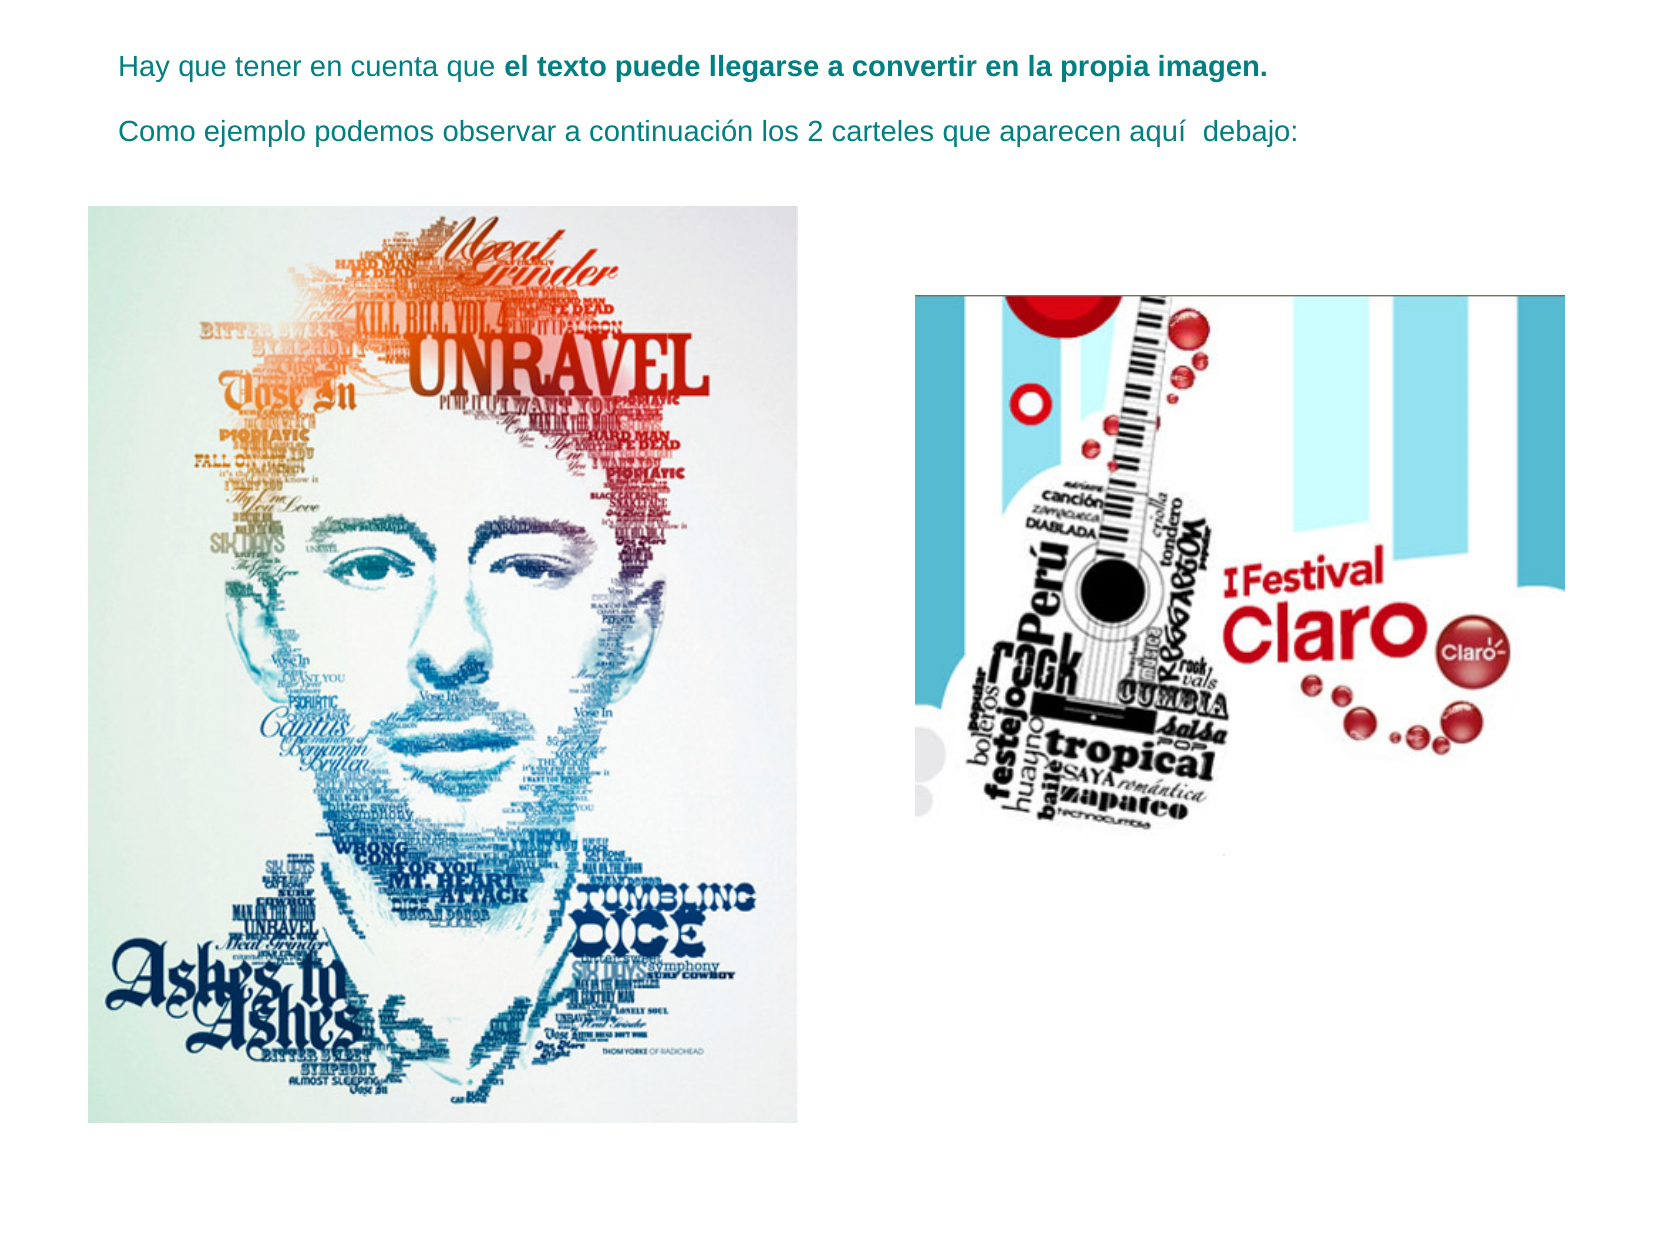

# Hay que tener en cuenta que el texto puede llegarse a convertir en la propia imagen. Como ejemplo podemos observar a continuación los 2 carteles que aparecen aquí debajo: